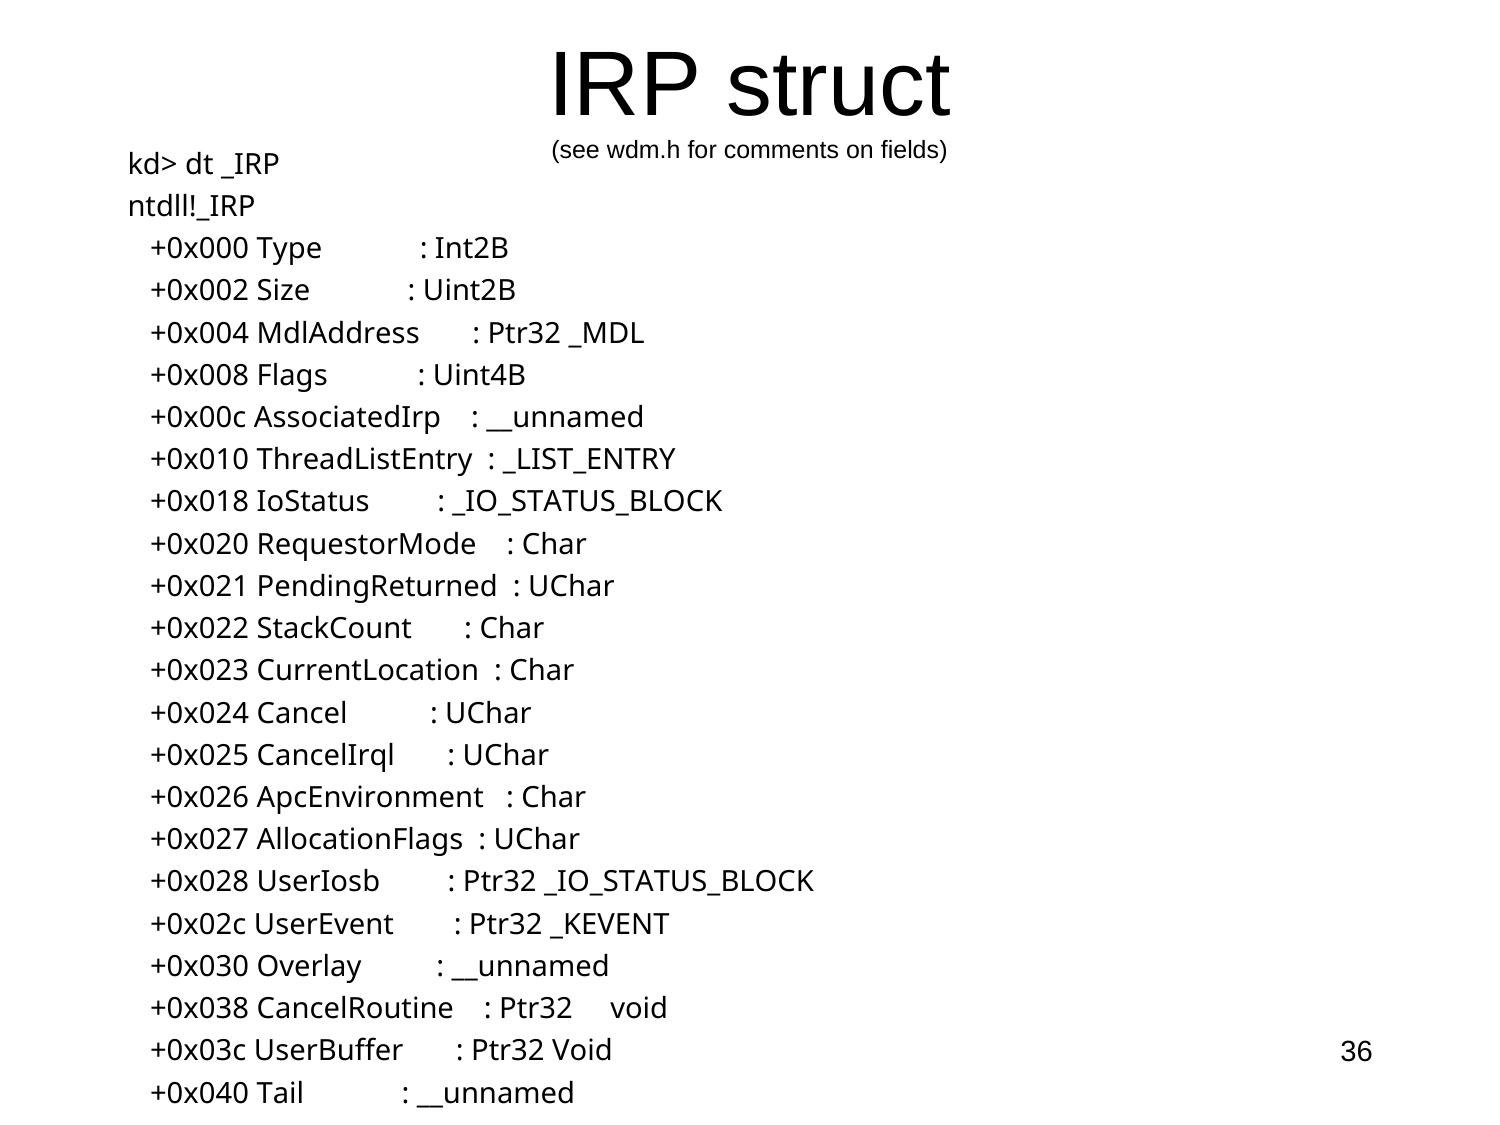

# IRP struct (see wdm.h for comments on fields)
kd> dt _IRP
ntdll!_IRP
 +0x000 Type : Int2B
 +0x002 Size : Uint2B
 +0x004 MdlAddress : Ptr32 _MDL
 +0x008 Flags : Uint4B
 +0x00c AssociatedIrp : __unnamed
 +0x010 ThreadListEntry : _LIST_ENTRY
 +0x018 IoStatus : _IO_STATUS_BLOCK
 +0x020 RequestorMode : Char
 +0x021 PendingReturned : UChar
 +0x022 StackCount : Char
 +0x023 CurrentLocation : Char
 +0x024 Cancel : UChar
 +0x025 CancelIrql : UChar
 +0x026 ApcEnvironment : Char
 +0x027 AllocationFlags : UChar
 +0x028 UserIosb : Ptr32 _IO_STATUS_BLOCK
 +0x02c UserEvent : Ptr32 _KEVENT
 +0x030 Overlay : __unnamed
 +0x038 CancelRoutine : Ptr32 void
 +0x03c UserBuffer : Ptr32 Void
 +0x040 Tail : __unnamed